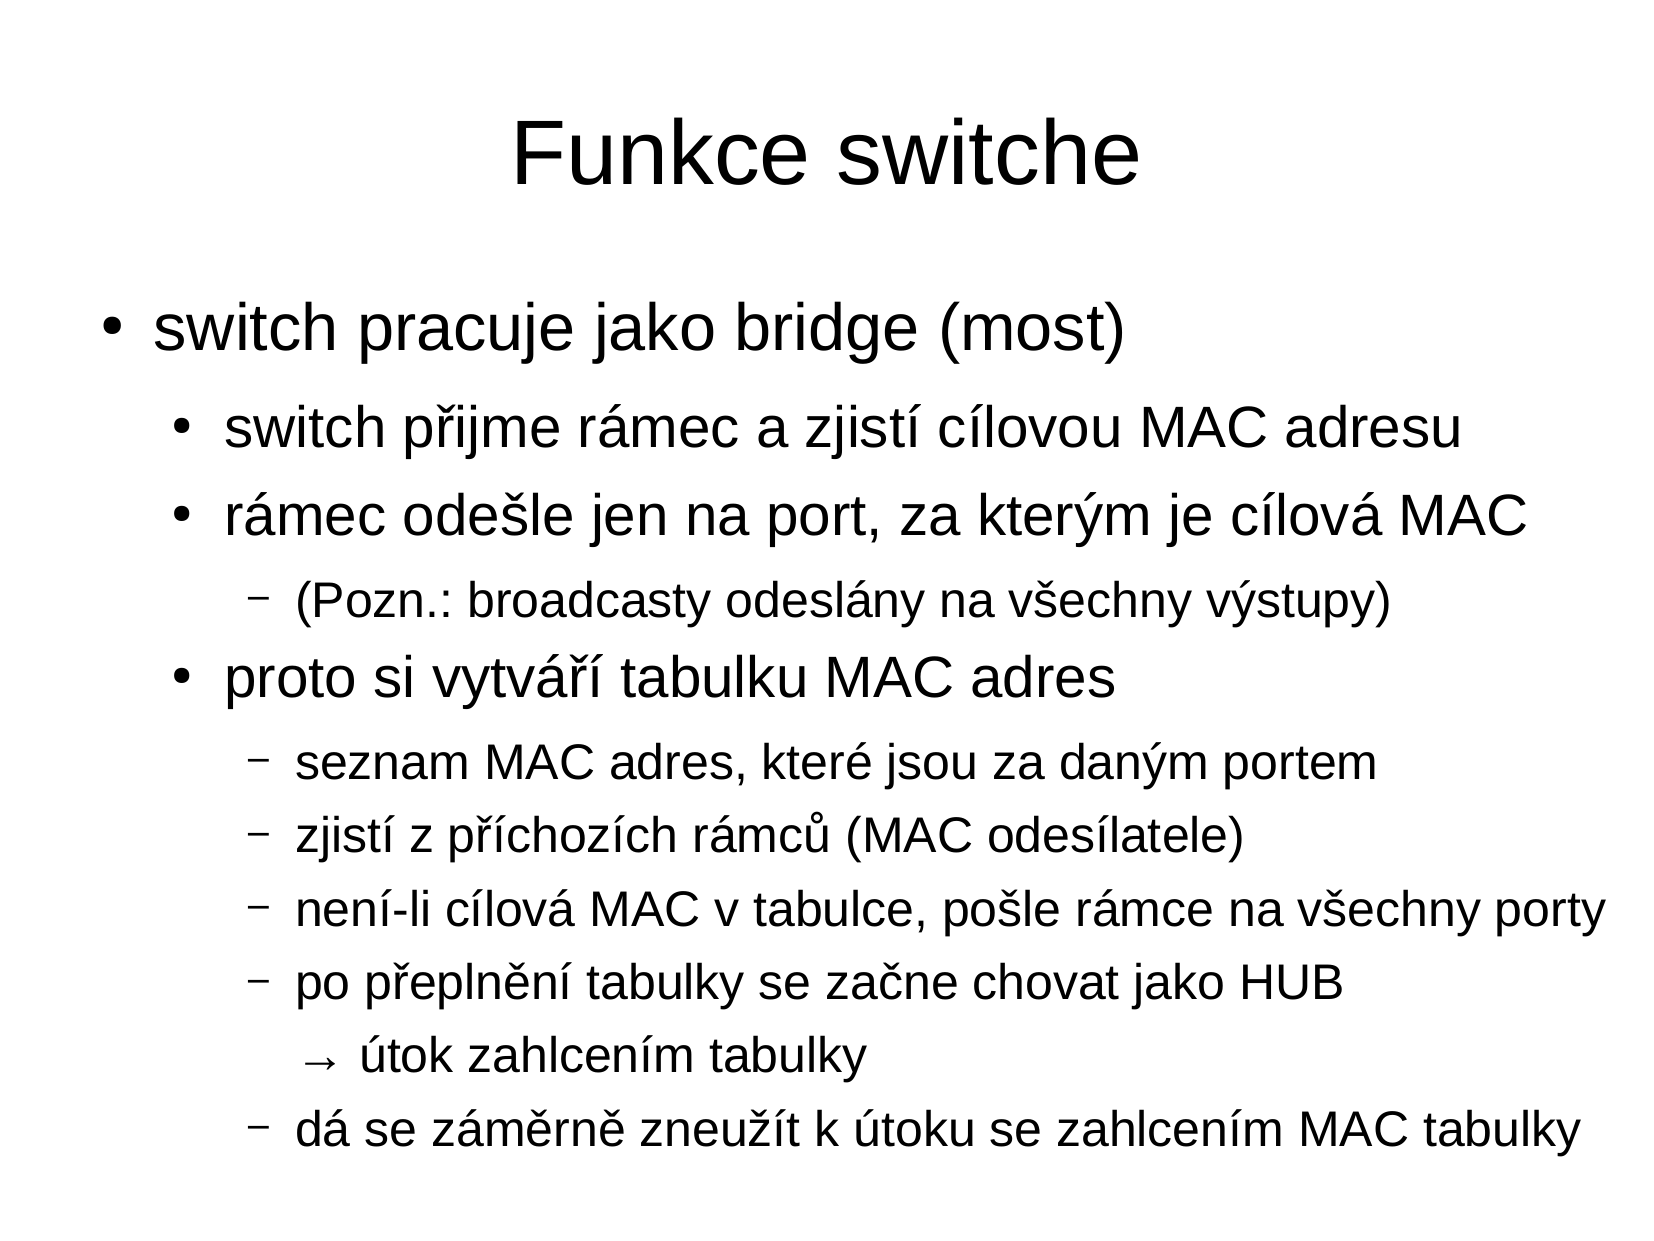

# Funkce switche
switch pracuje jako bridge (most)
switch přijme rámec a zjistí cílovou MAC adresu
rámec odešle jen na port, za kterým je cílová MAC
(Pozn.: broadcasty odeslány na všechny výstupy)
proto si vytváří tabulku MAC adres
seznam MAC adres, které jsou za daným portem
zjistí z příchozích rámců (MAC odesílatele)
není-li cílová MAC v tabulce, pošle rámce na všechny porty
po přeplnění tabulky se začne chovat jako HUB
→ útok zahlcením tabulky
dá se záměrně zneužít k útoku se zahlcením MAC tabulky